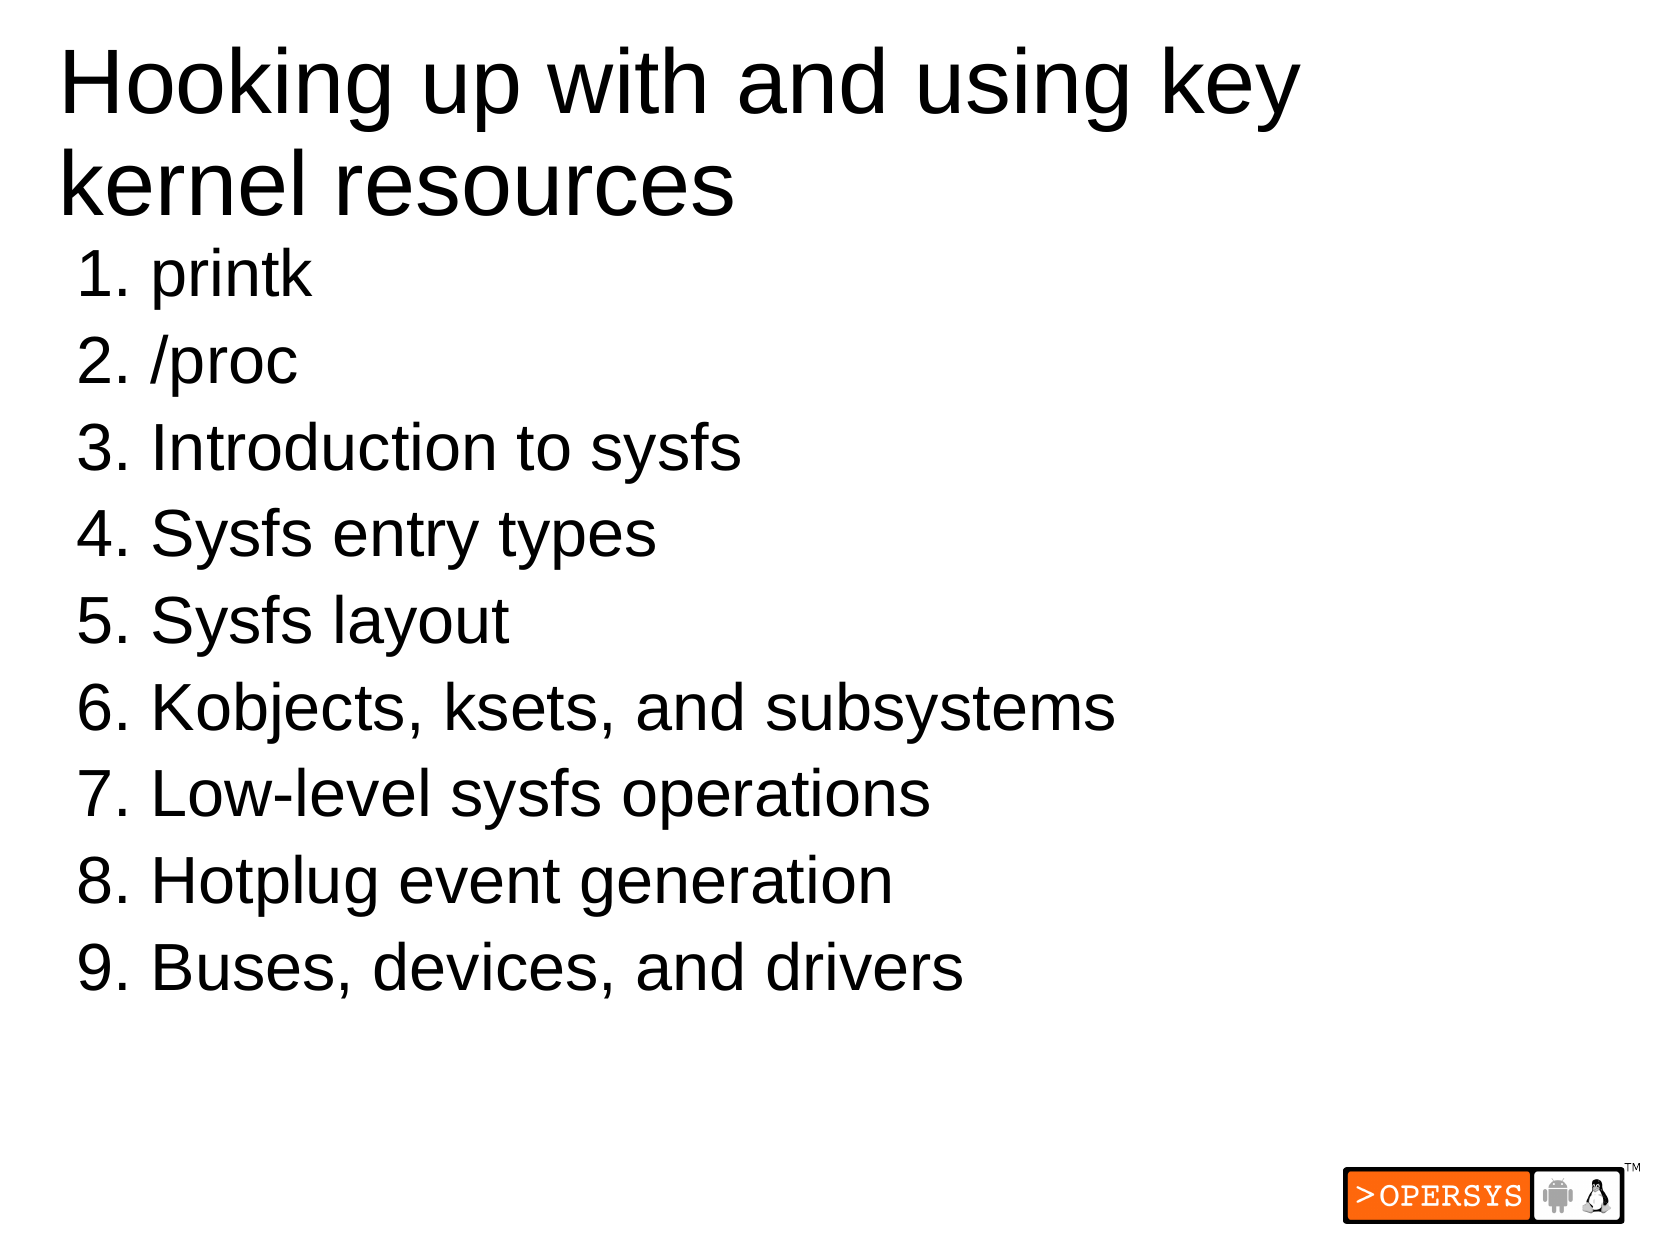

# Hooking up with and using key kernel resources
 printk
 /proc
 Introduction to sysfs
 Sysfs entry types
 Sysfs layout
 Kobjects, ksets, and subsystems
 Low-level sysfs operations
 Hotplug event generation
 Buses, devices, and drivers